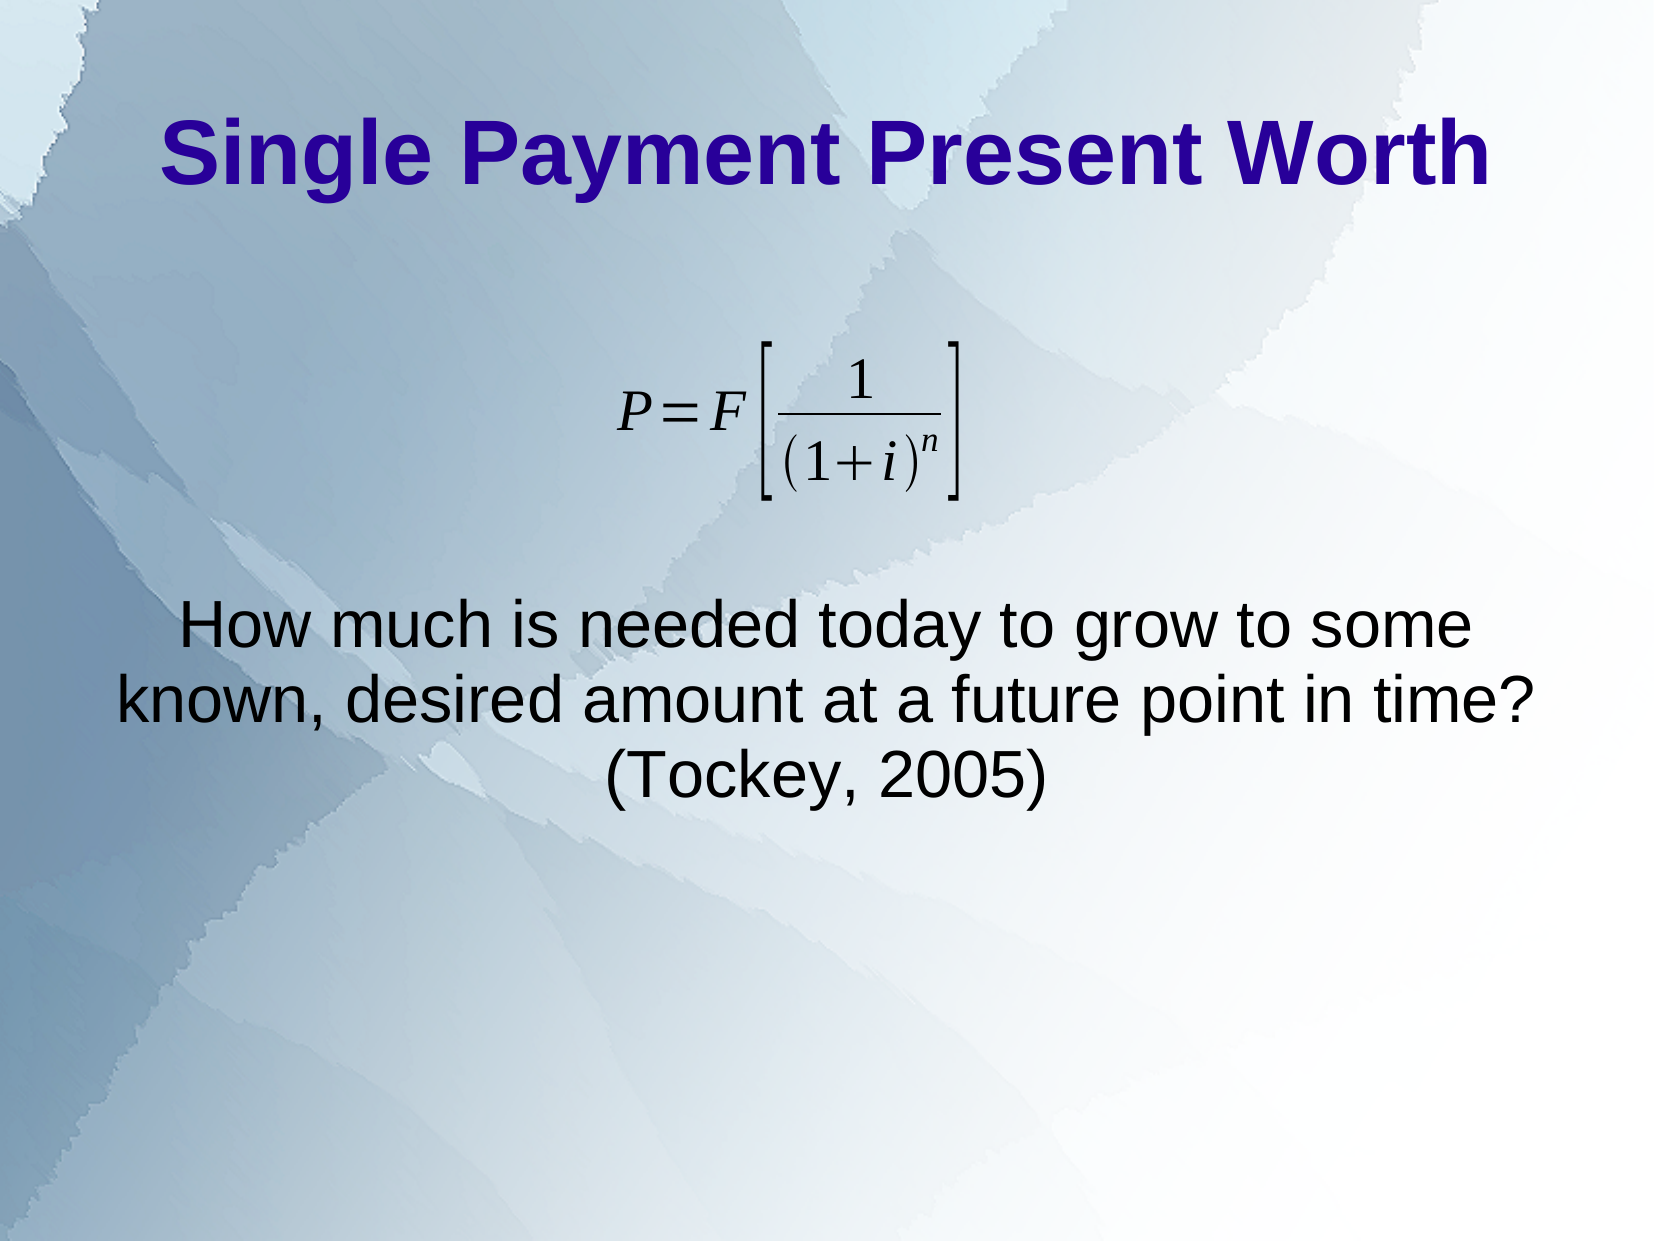

# Single Payment Present Worth
How much is needed today to grow to some known, desired amount at a future point in time?
(Tockey, 2005)